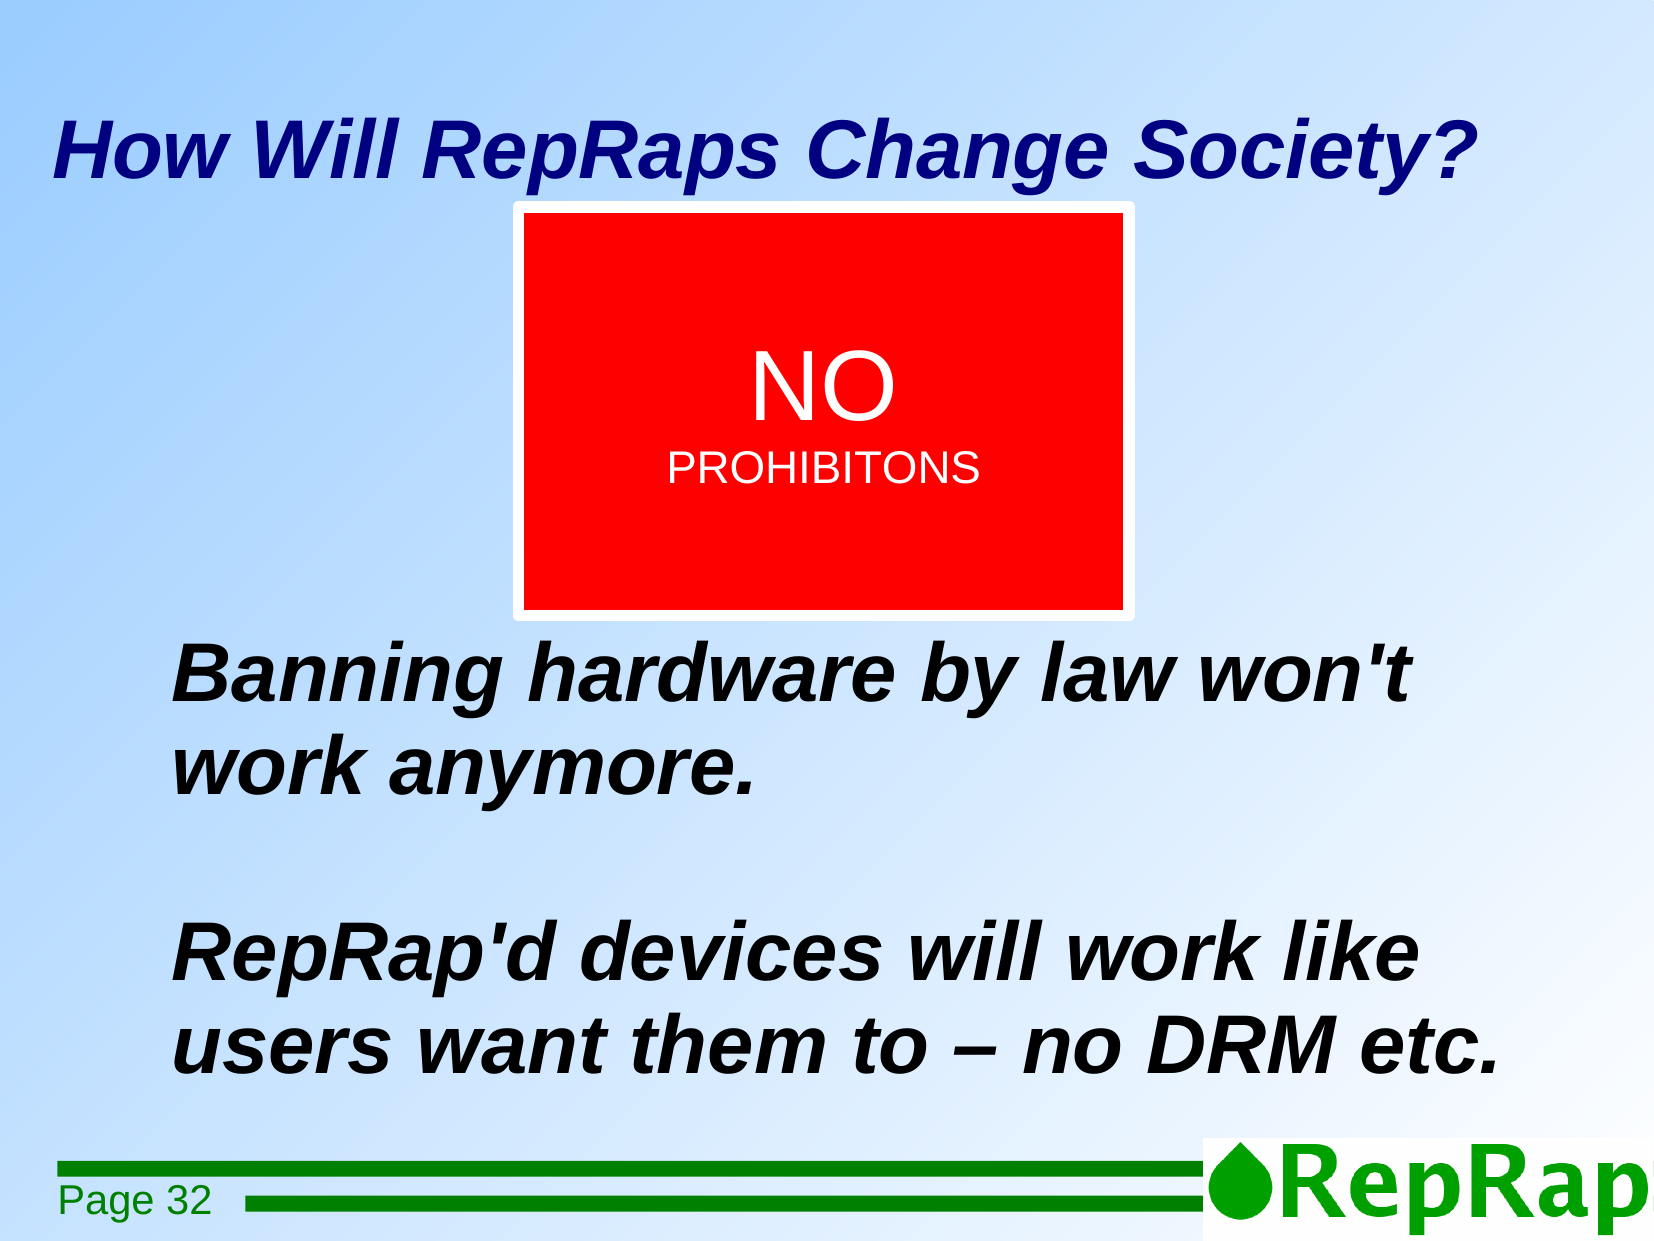

# How Will RepRaps Change Society?
NO
PROHIBITONS
Banning hardware by law won't work anymore.
RepRap'd devices will work like users want them to – no DRM etc.